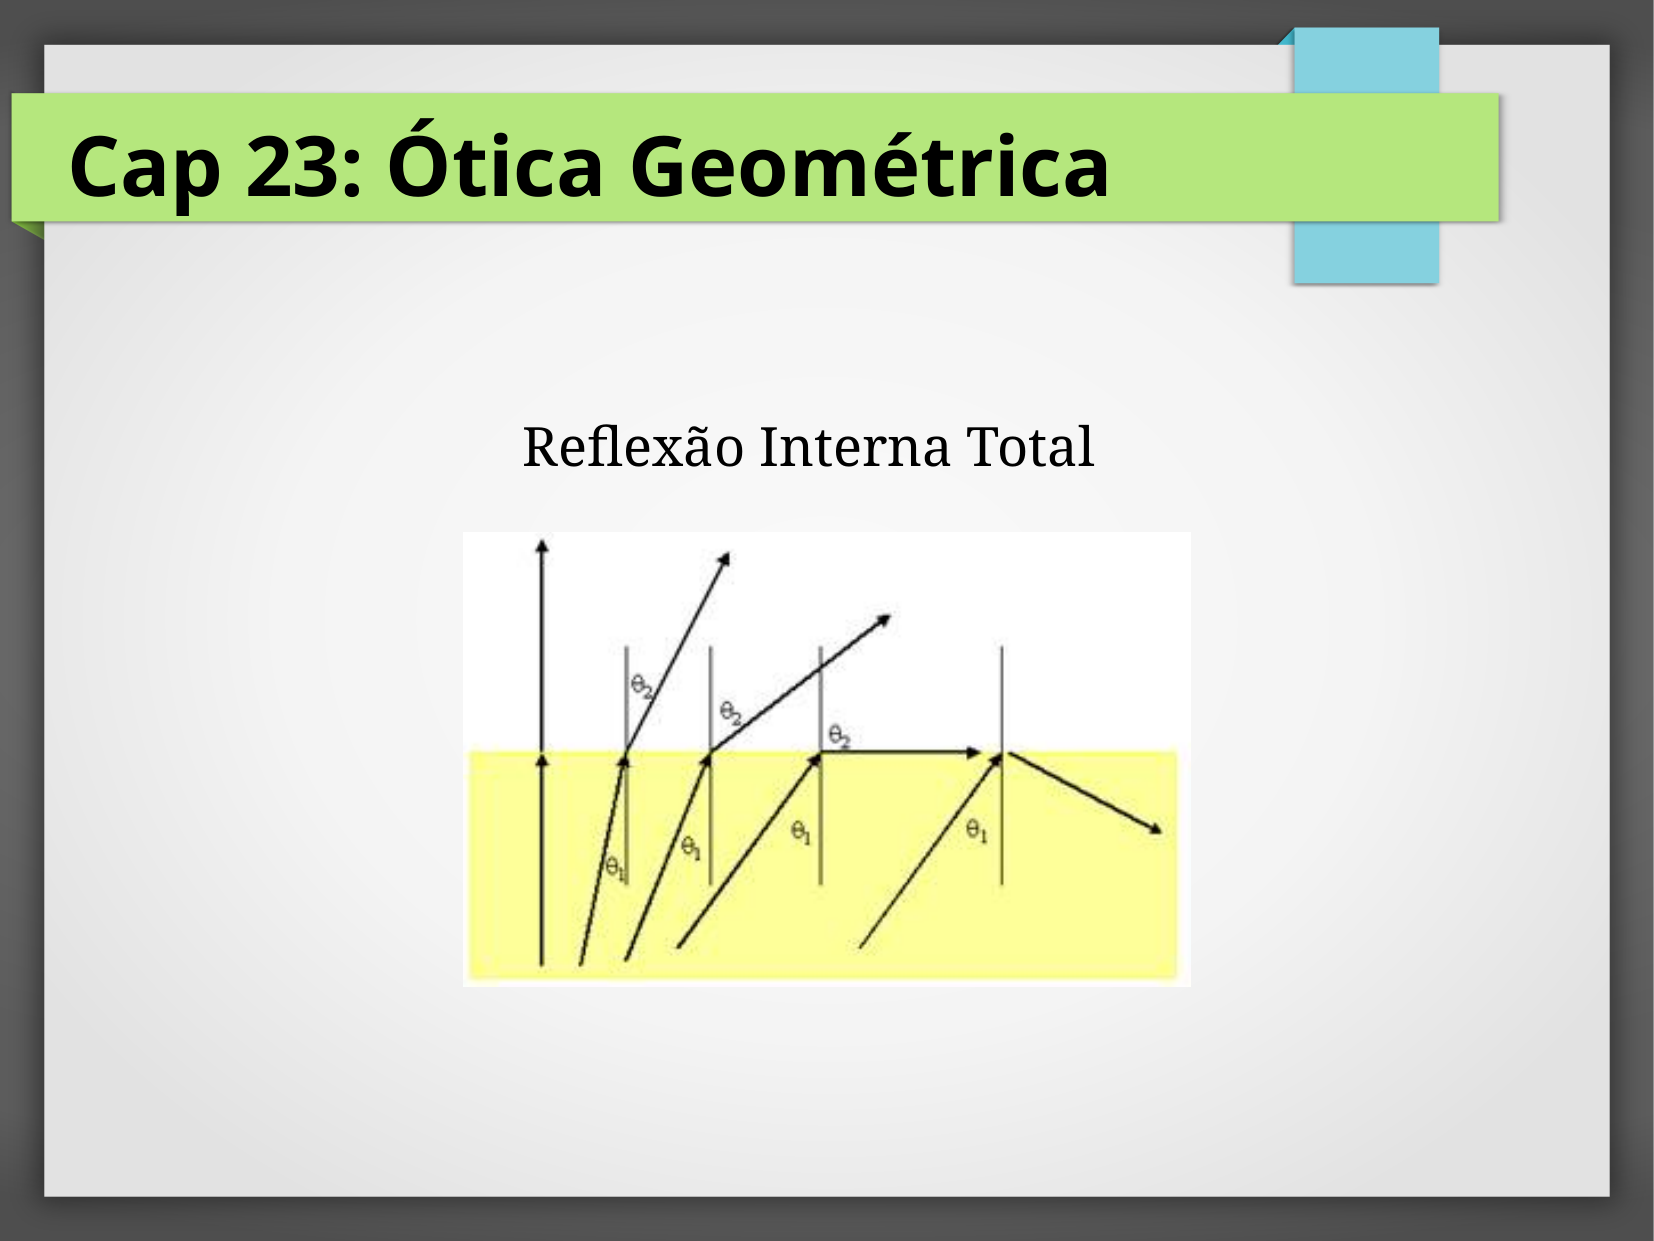

Cap 23: Ótica Geométrica
Reflexão Interna Total